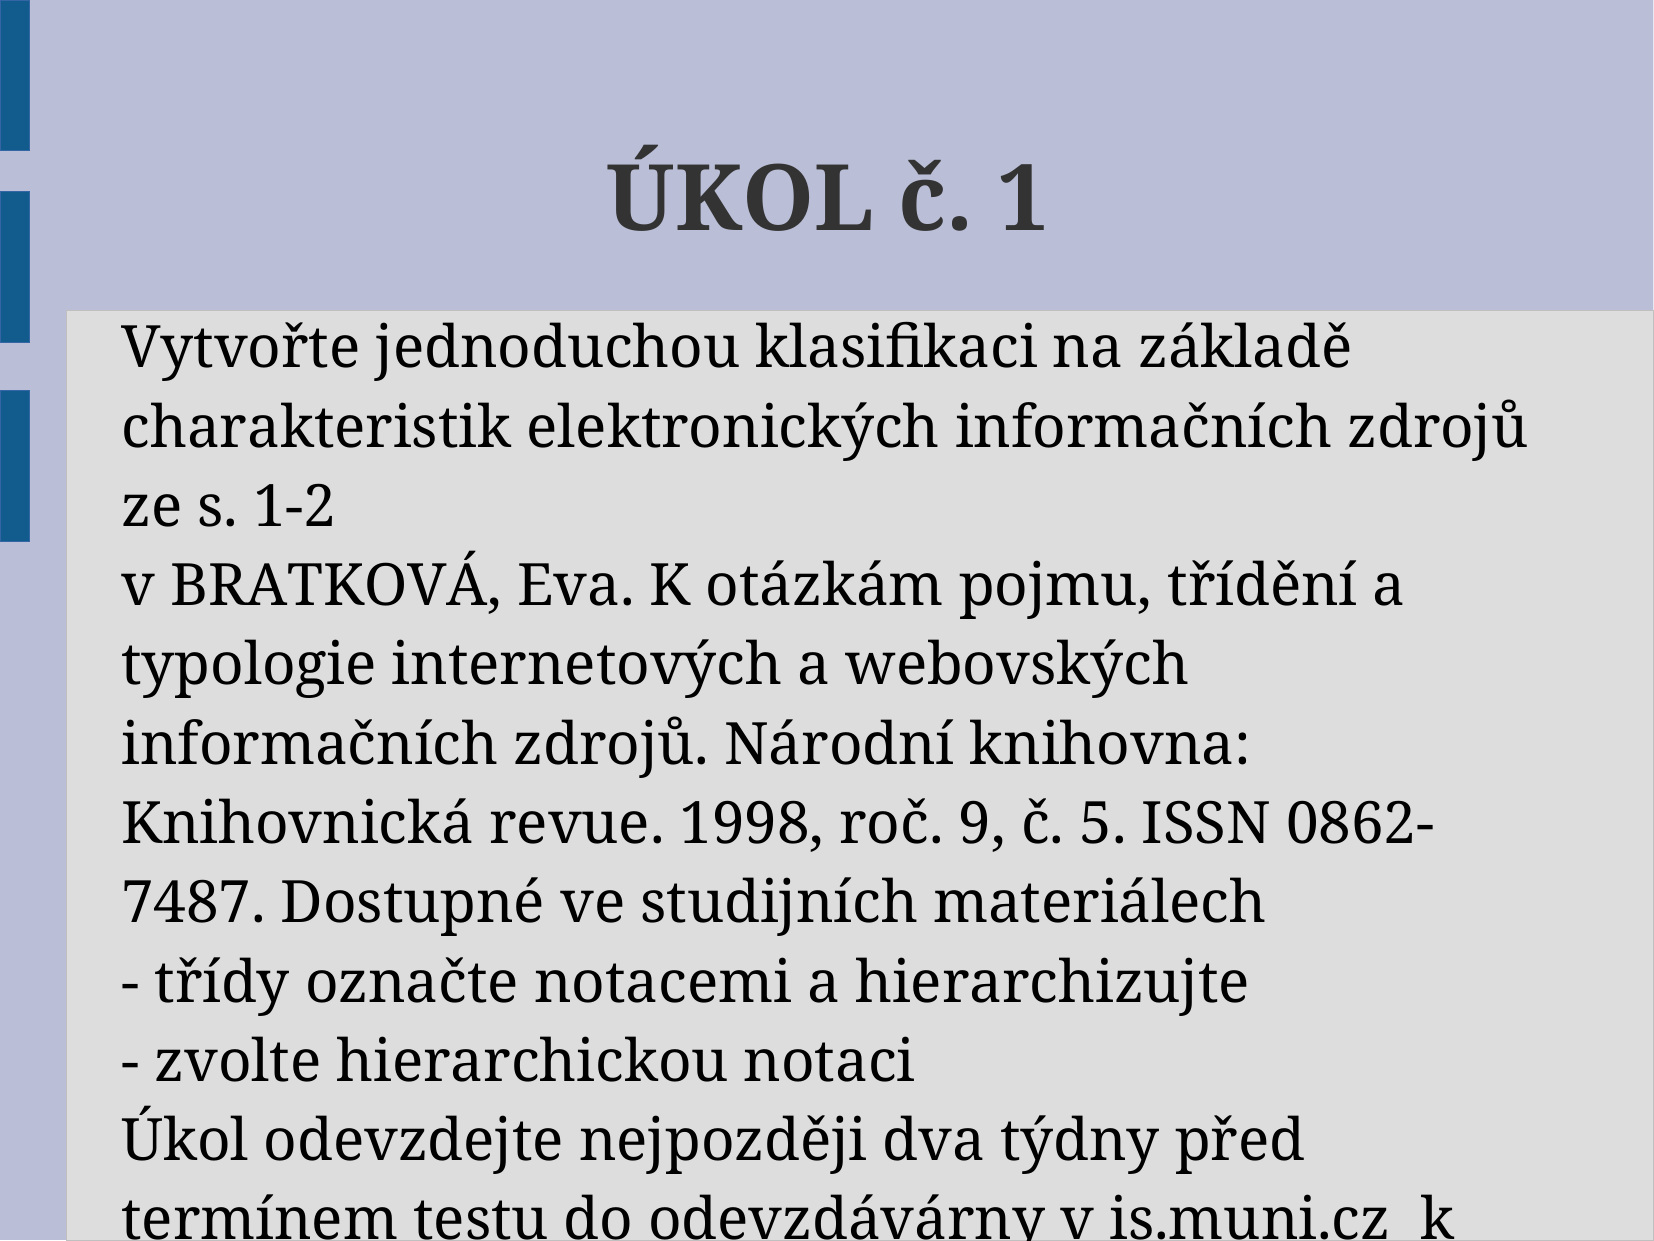

# ÚKOL č. 1
Vytvořte jednoduchou klasifikaci na základě charakteristik elektronických informačních zdrojů ze s. 1-2
v BRATKOVÁ, Eva. K otázkám pojmu, třídění a typologie internetových a webovských informačních zdrojů. Národní knihovna: Knihovnická revue. 1998, roč. 9, č. 5. ISSN 0862-7487. Dostupné ve studijních materiálech
- třídy označte notacemi a hierarchizujte
- zvolte hierarchickou notaci
Úkol odevzdejte nejpozději dva týdny před termínem testu do odevzdávárny v is.muni.cz k předmětu Selekční jazyky do složky úkol 1, název dokumentu: jmenoprijmeni_ukol1